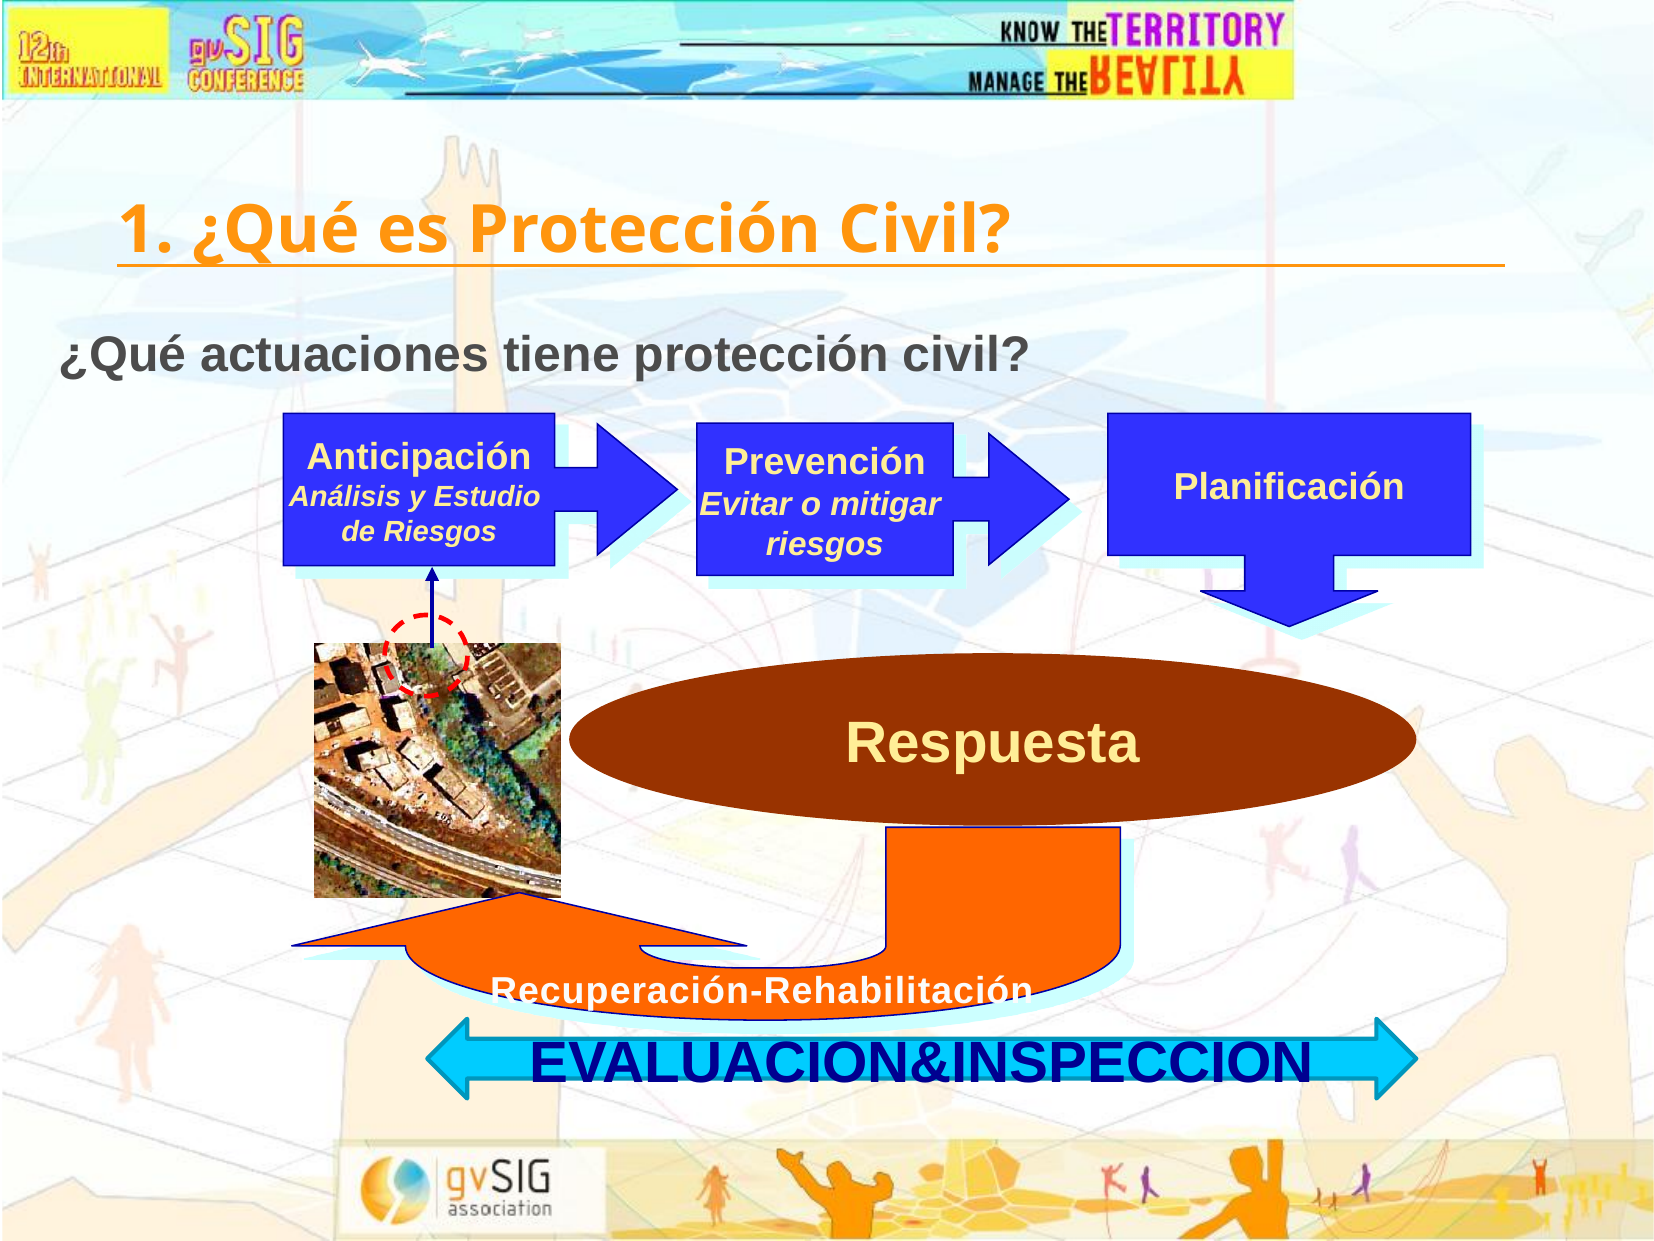

# 1. ¿Qué es Protección Civil?
¿Qué actuaciones tiene protección civil?
Anticipación
Análisis y Estudio
de Riesgos
Planificación
Prevención
Evitar o mitigar
riesgos
Respuesta
Recuperación-Rehabilitación
EVALUACION&INSPECCION